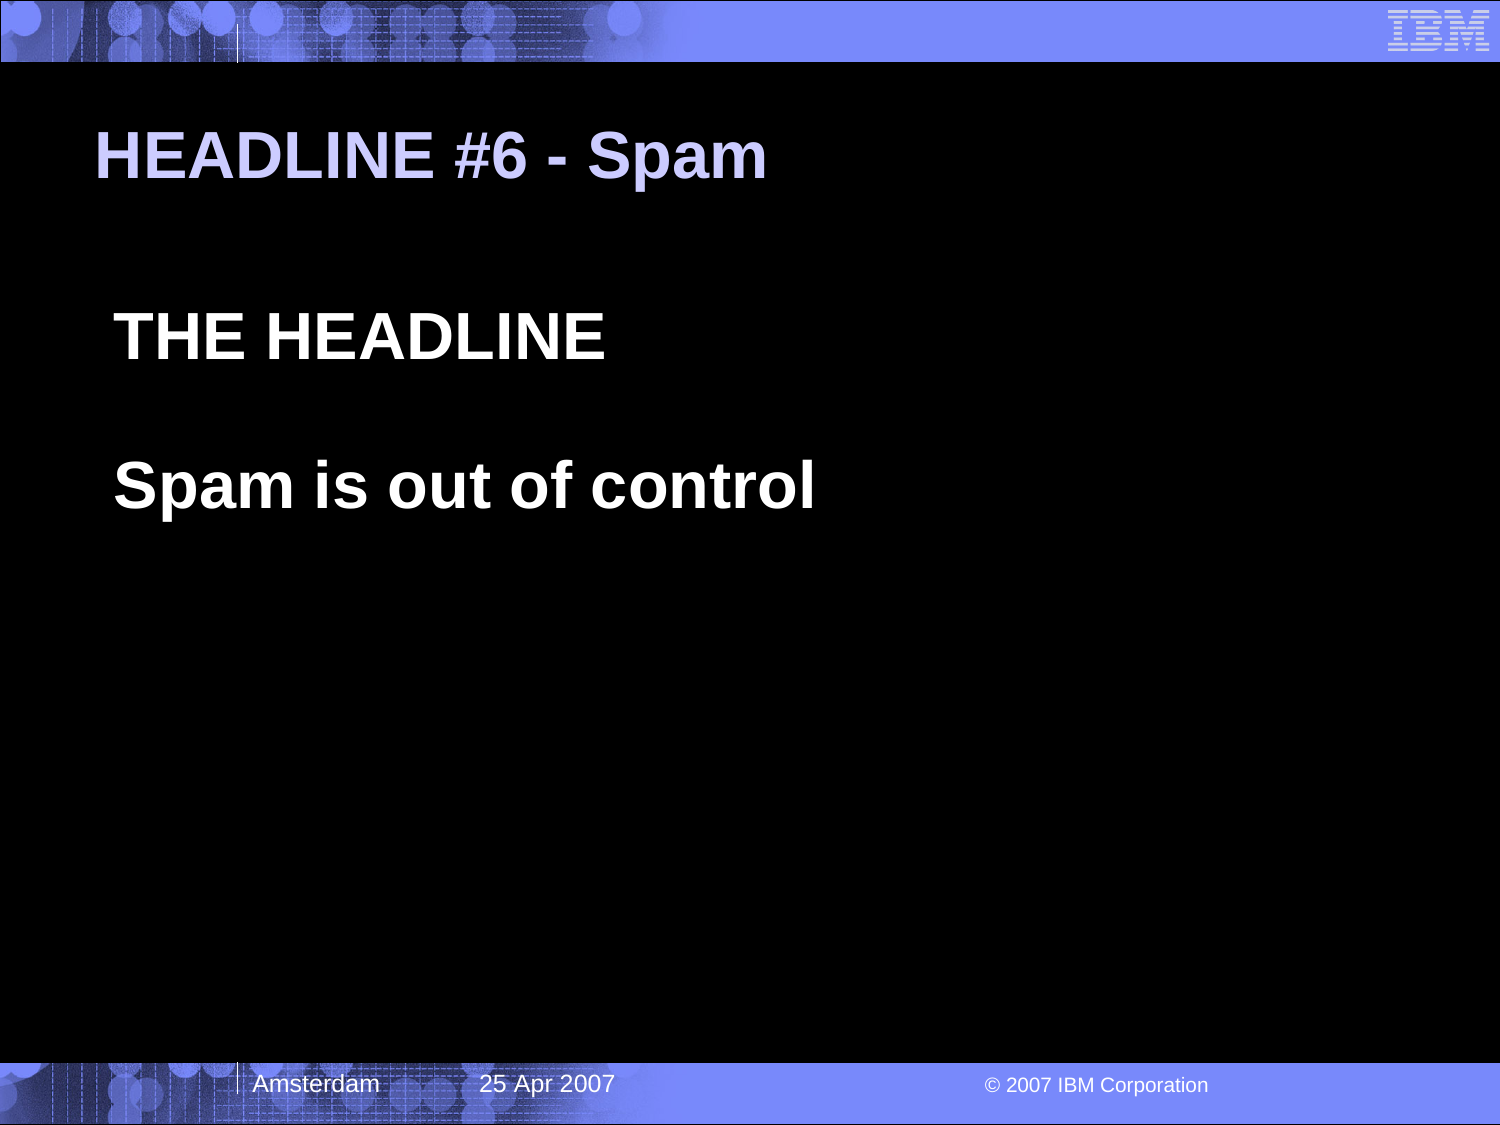

# HEADLINE #6 - Spam
THE HEADLINE
Spam is out of control